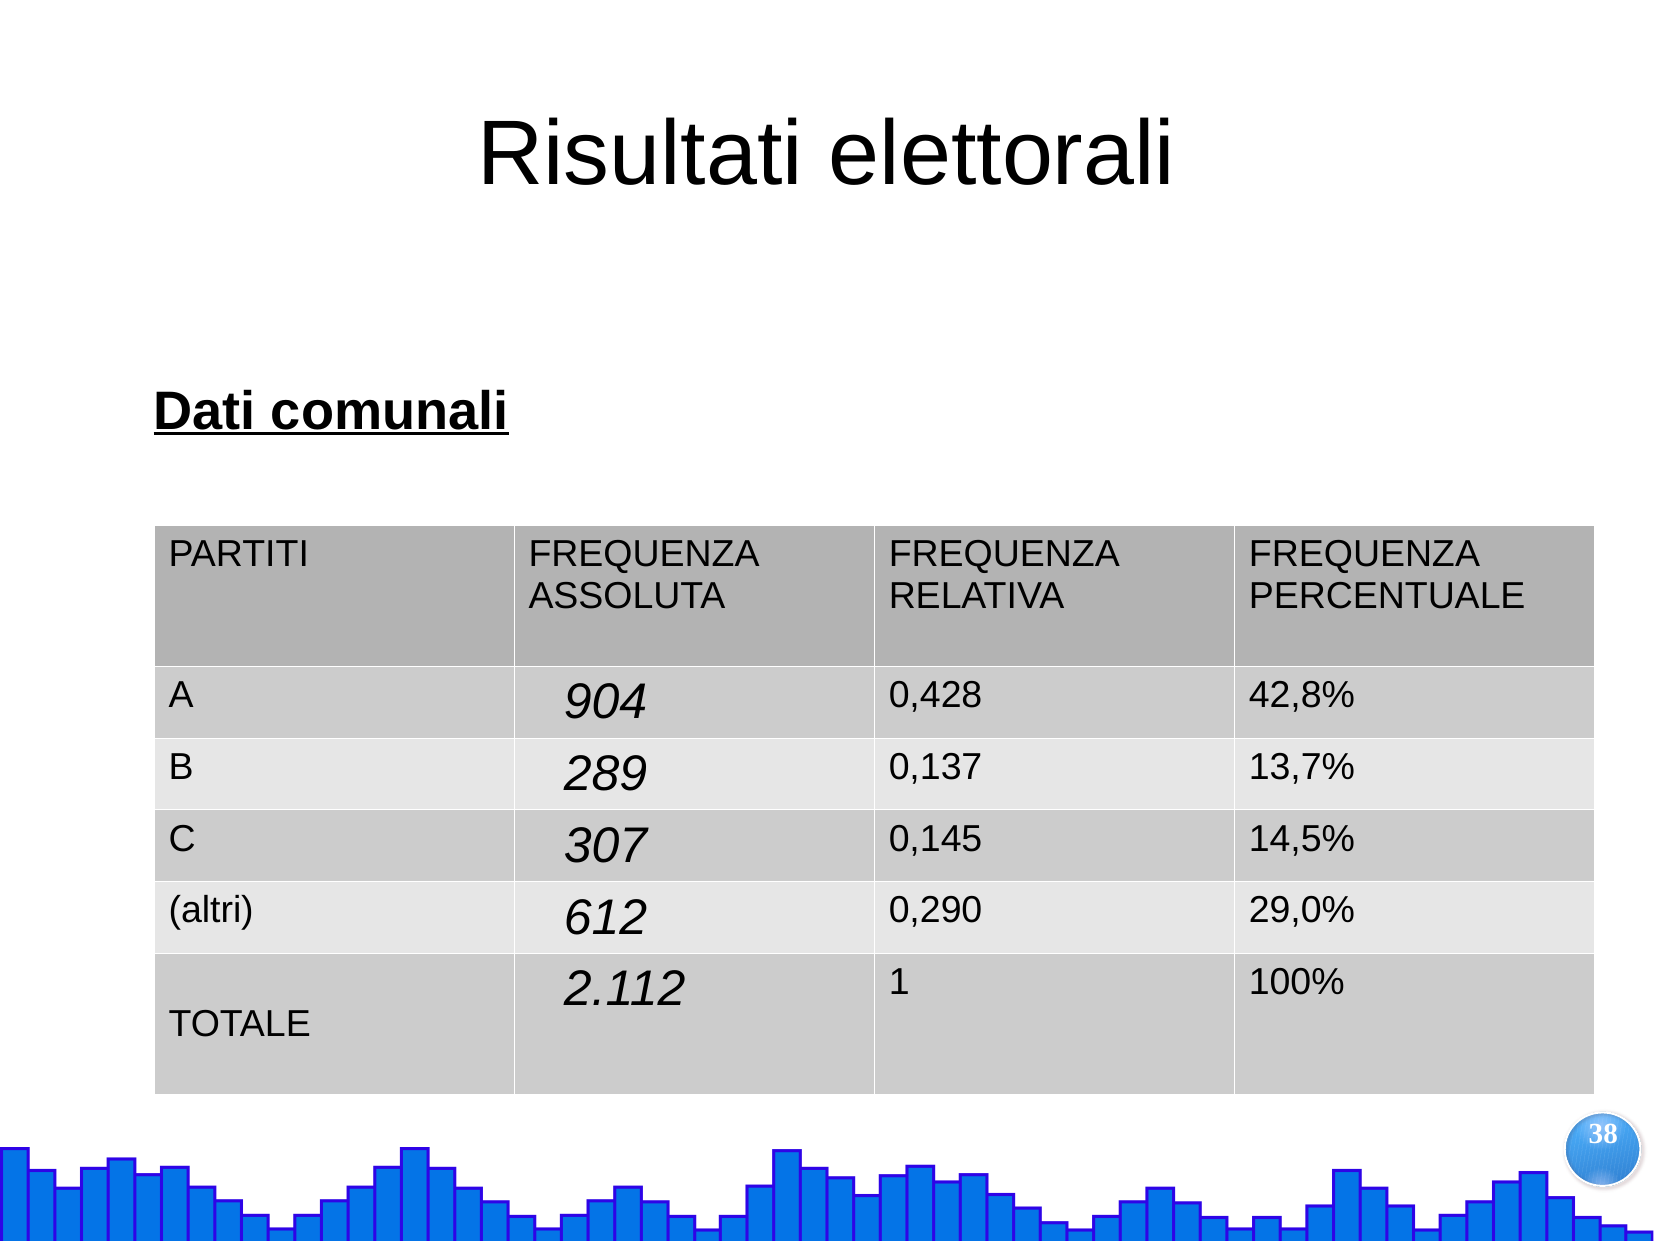

# Risultati elettorali
Dati comunali
| PARTITI | FREQUENZA ASSOLUTA | FREQUENZA RELATIVA | FREQUENZA PERCENTUALE |
| --- | --- | --- | --- |
| A | 904 | 0,428 | 42,8% |
| B | 289 | 0,137 | 13,7% |
| C | 307 | 0,145 | 14,5% |
| (altri) | 612 | 0,290 | 29,0% |
| TOTALE | 2.112 | 1 | 100% |
38